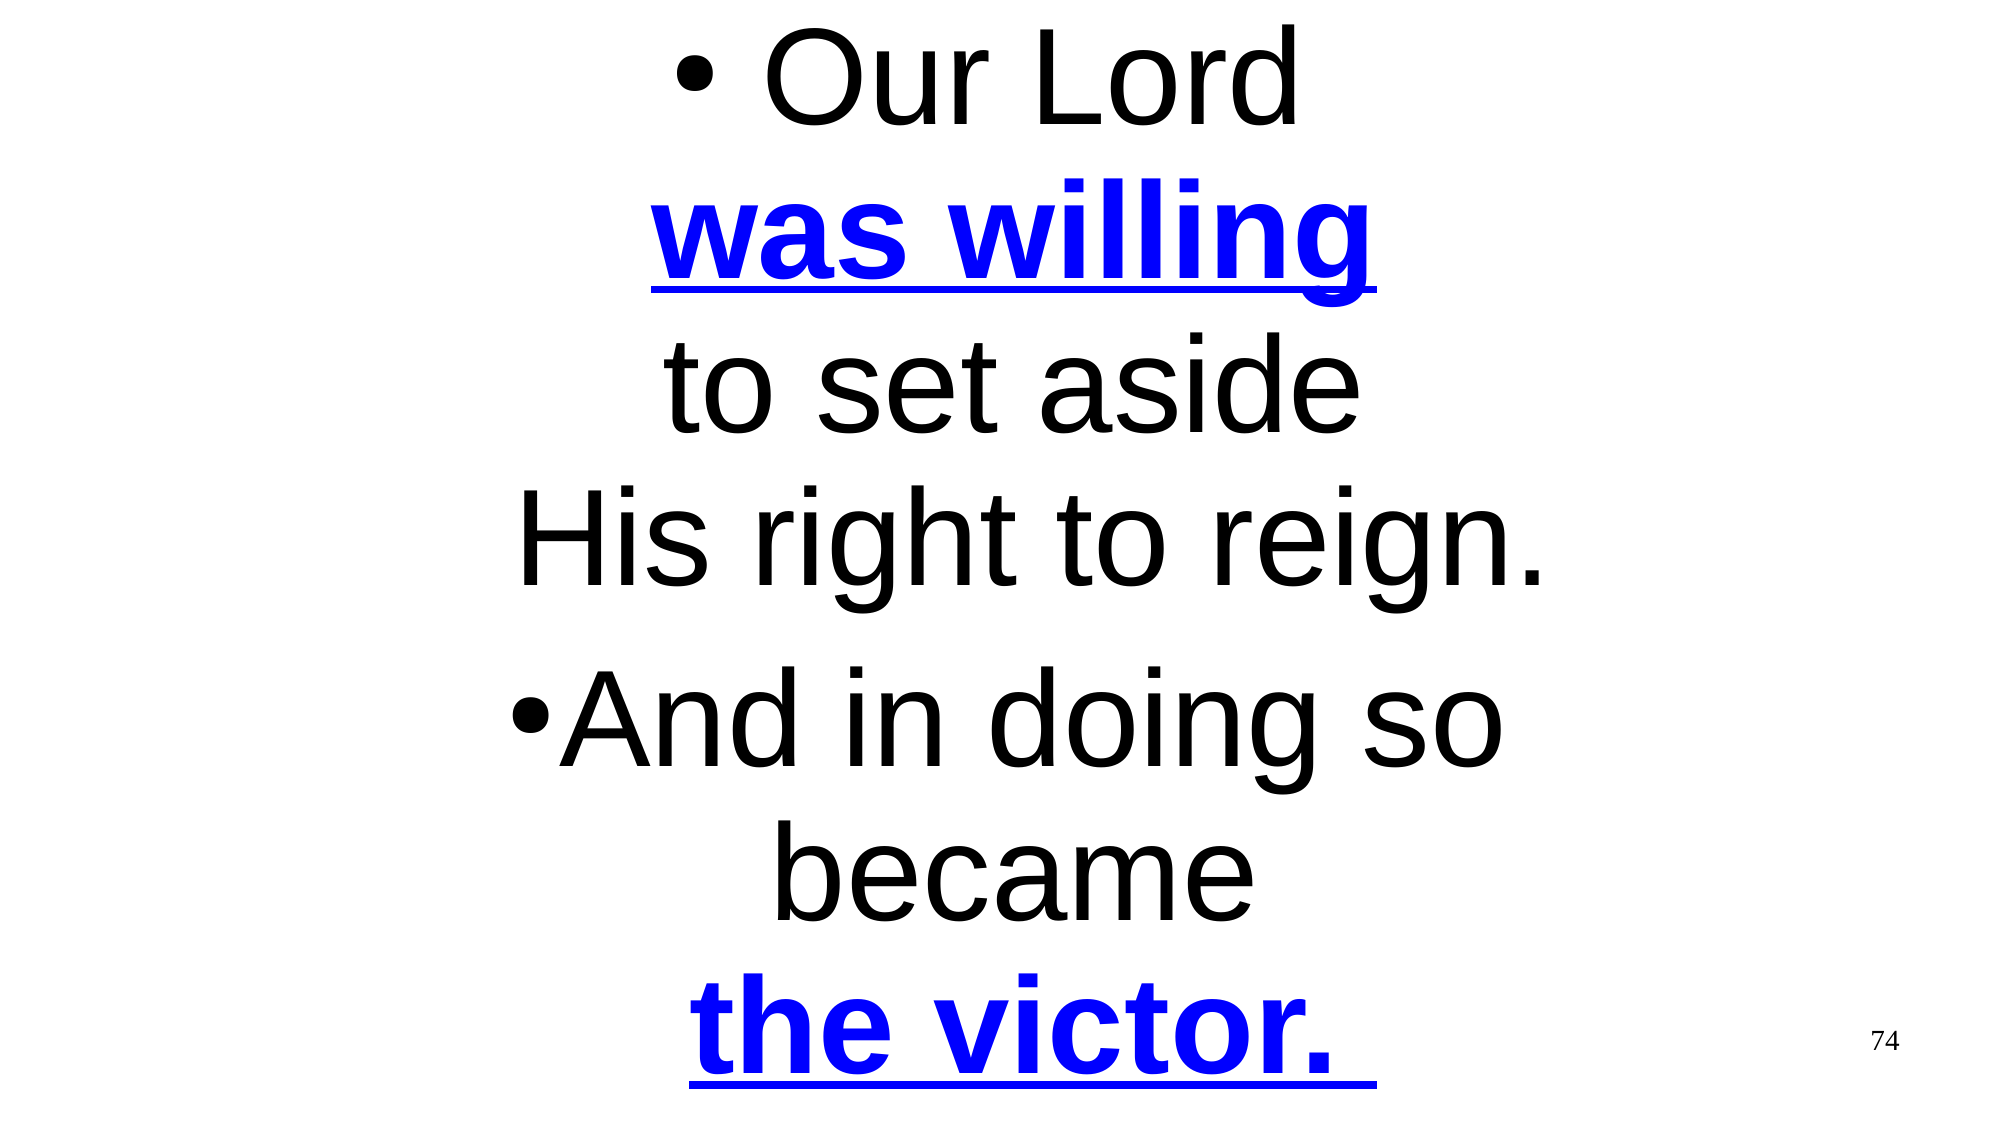

# Our Lord was willing to set aside His right to reign.
And in doing so
became
the victor.
74